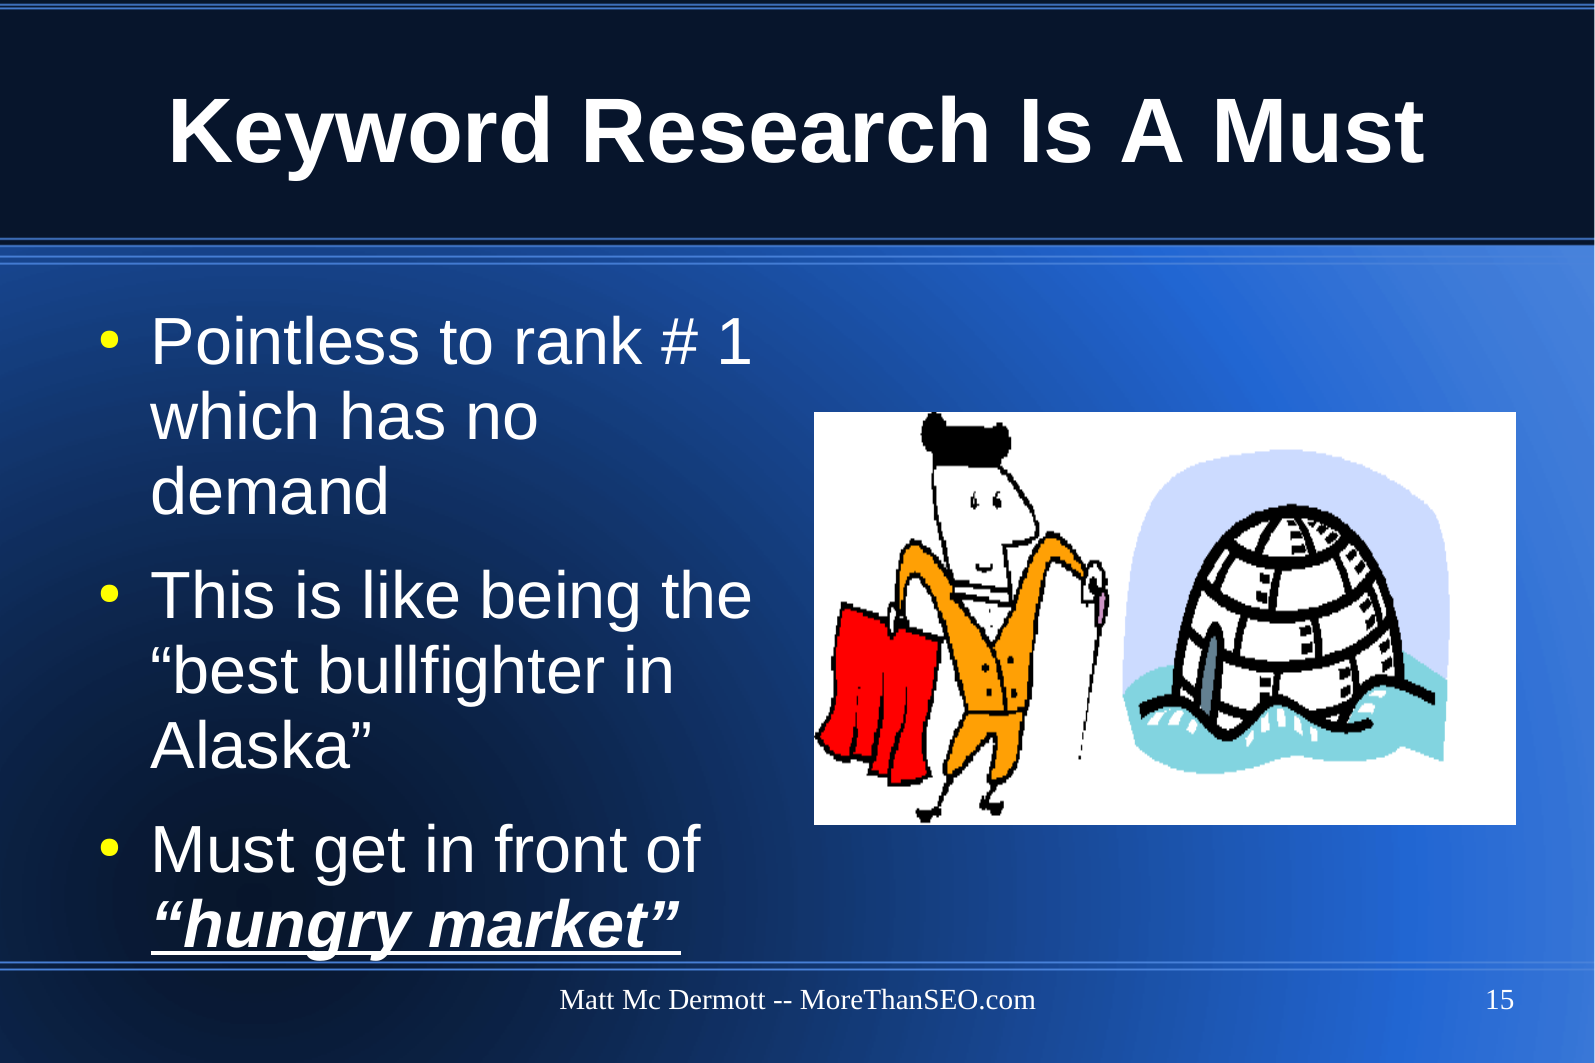

# Keyword Research Is A Must
Pointless to rank # 1 which has no demand
This is like being the “best bullfighter in Alaska”
Must get in front of “hungry market”
Matt Mc Dermott -- MoreThanSEO.com
15